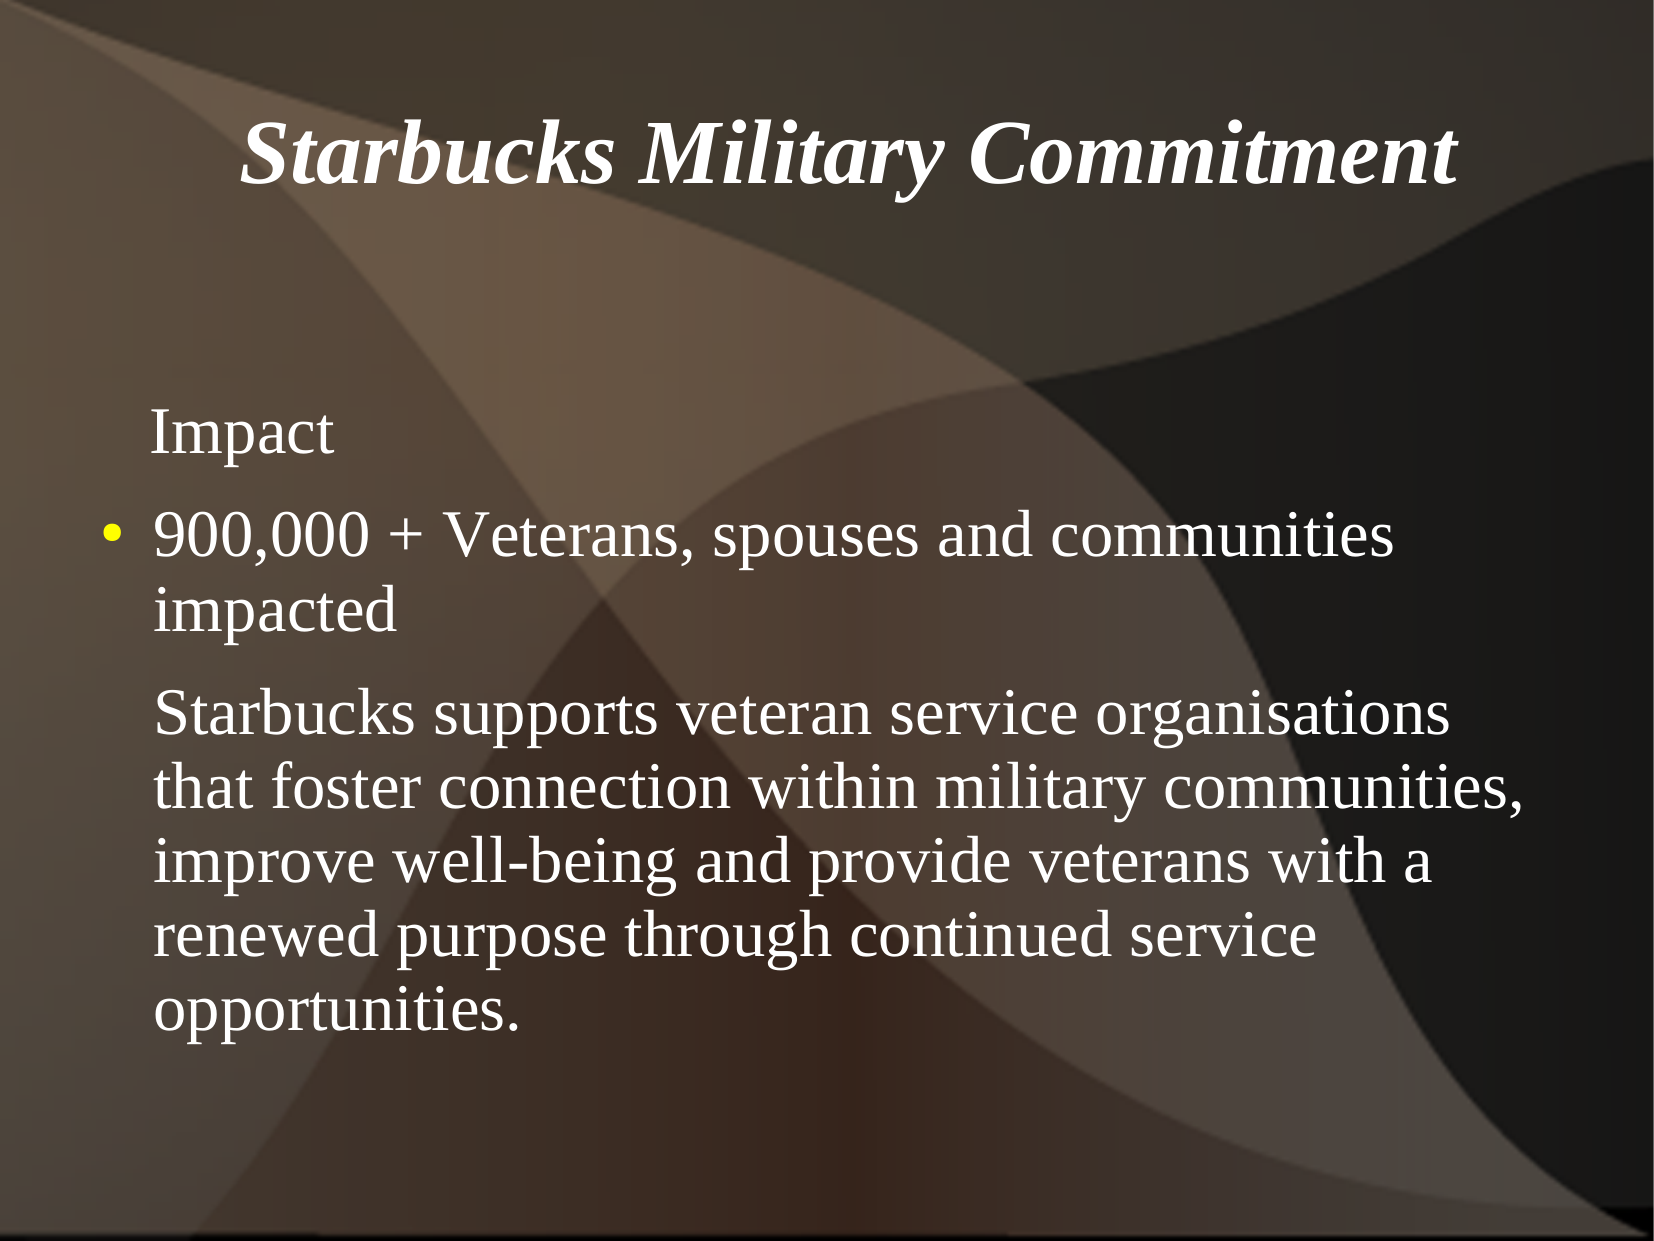

#
Starbucks Military Commitment
 Impact
900,000 + Veterans, spouses and communities impacted
Starbucks supports veteran service organisations that foster connection within military communities, improve well-being and provide veterans with a renewed purpose through continued service opportunities.